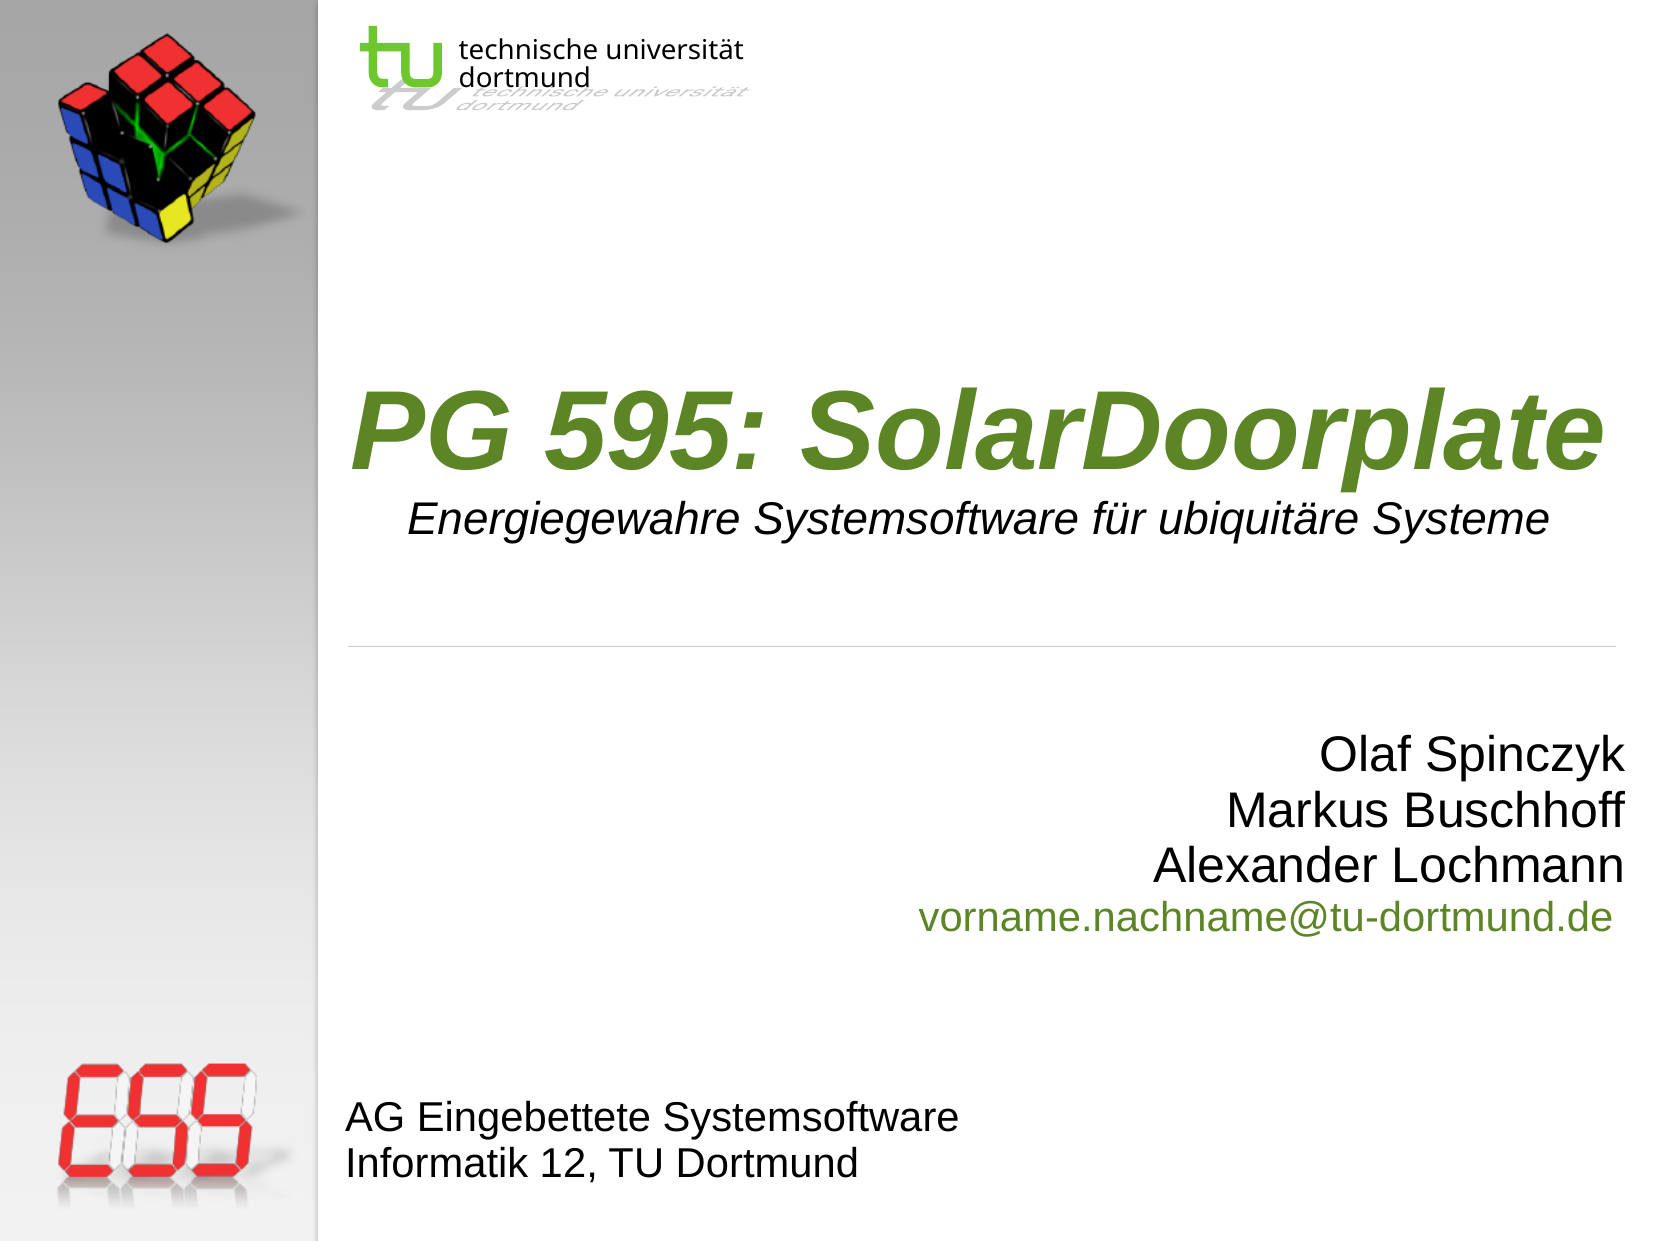

# PG 595: SolarDoorplate Energiegewahre Systemsoftware für ubiquitäre Systeme
Olaf Spinczyk
Markus Buschhoff
 Alexander Lochmann
vorname.nachname@tu-dortmund.de
AG Eingebettete Systemsoftware
Informatik 12, TU Dortmund